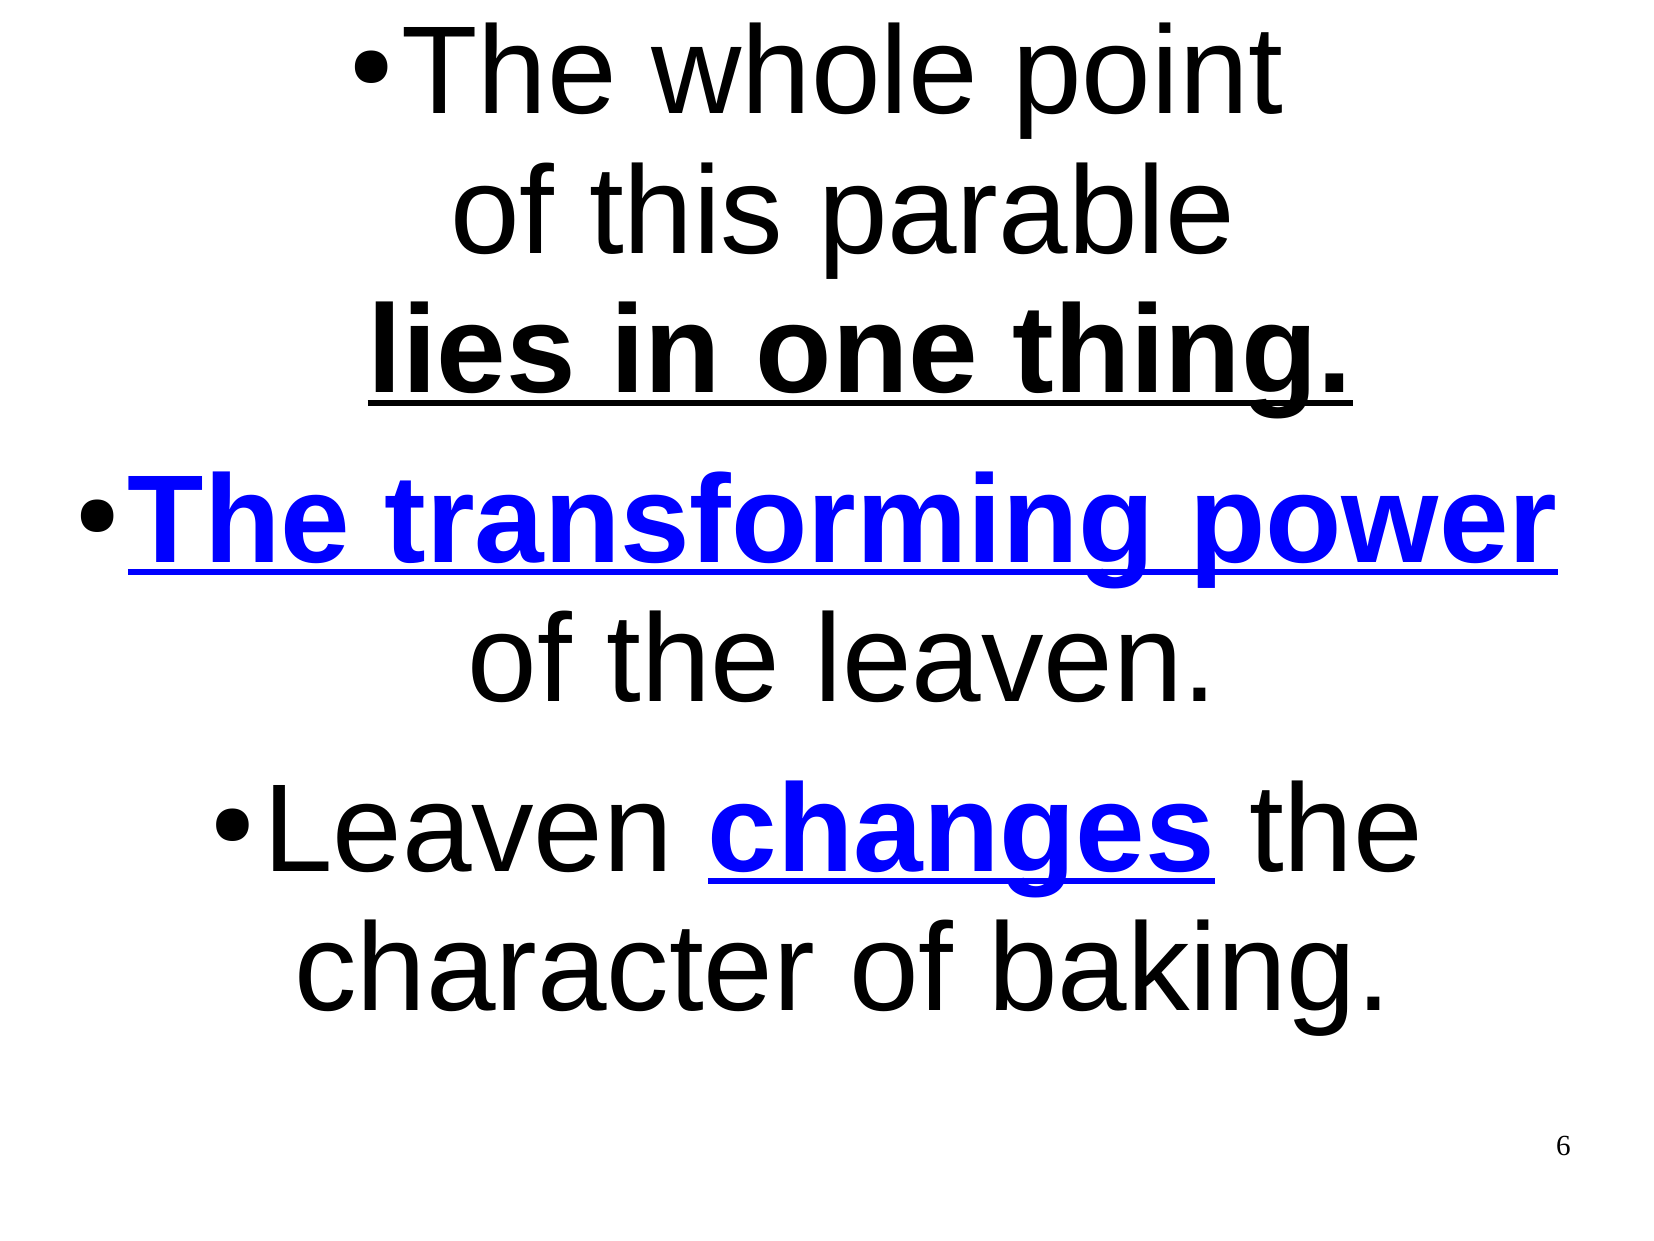

# The whole point of this parable lies in one thing.
The transforming power
of the leaven.
Leaven changes the
character of baking.
6